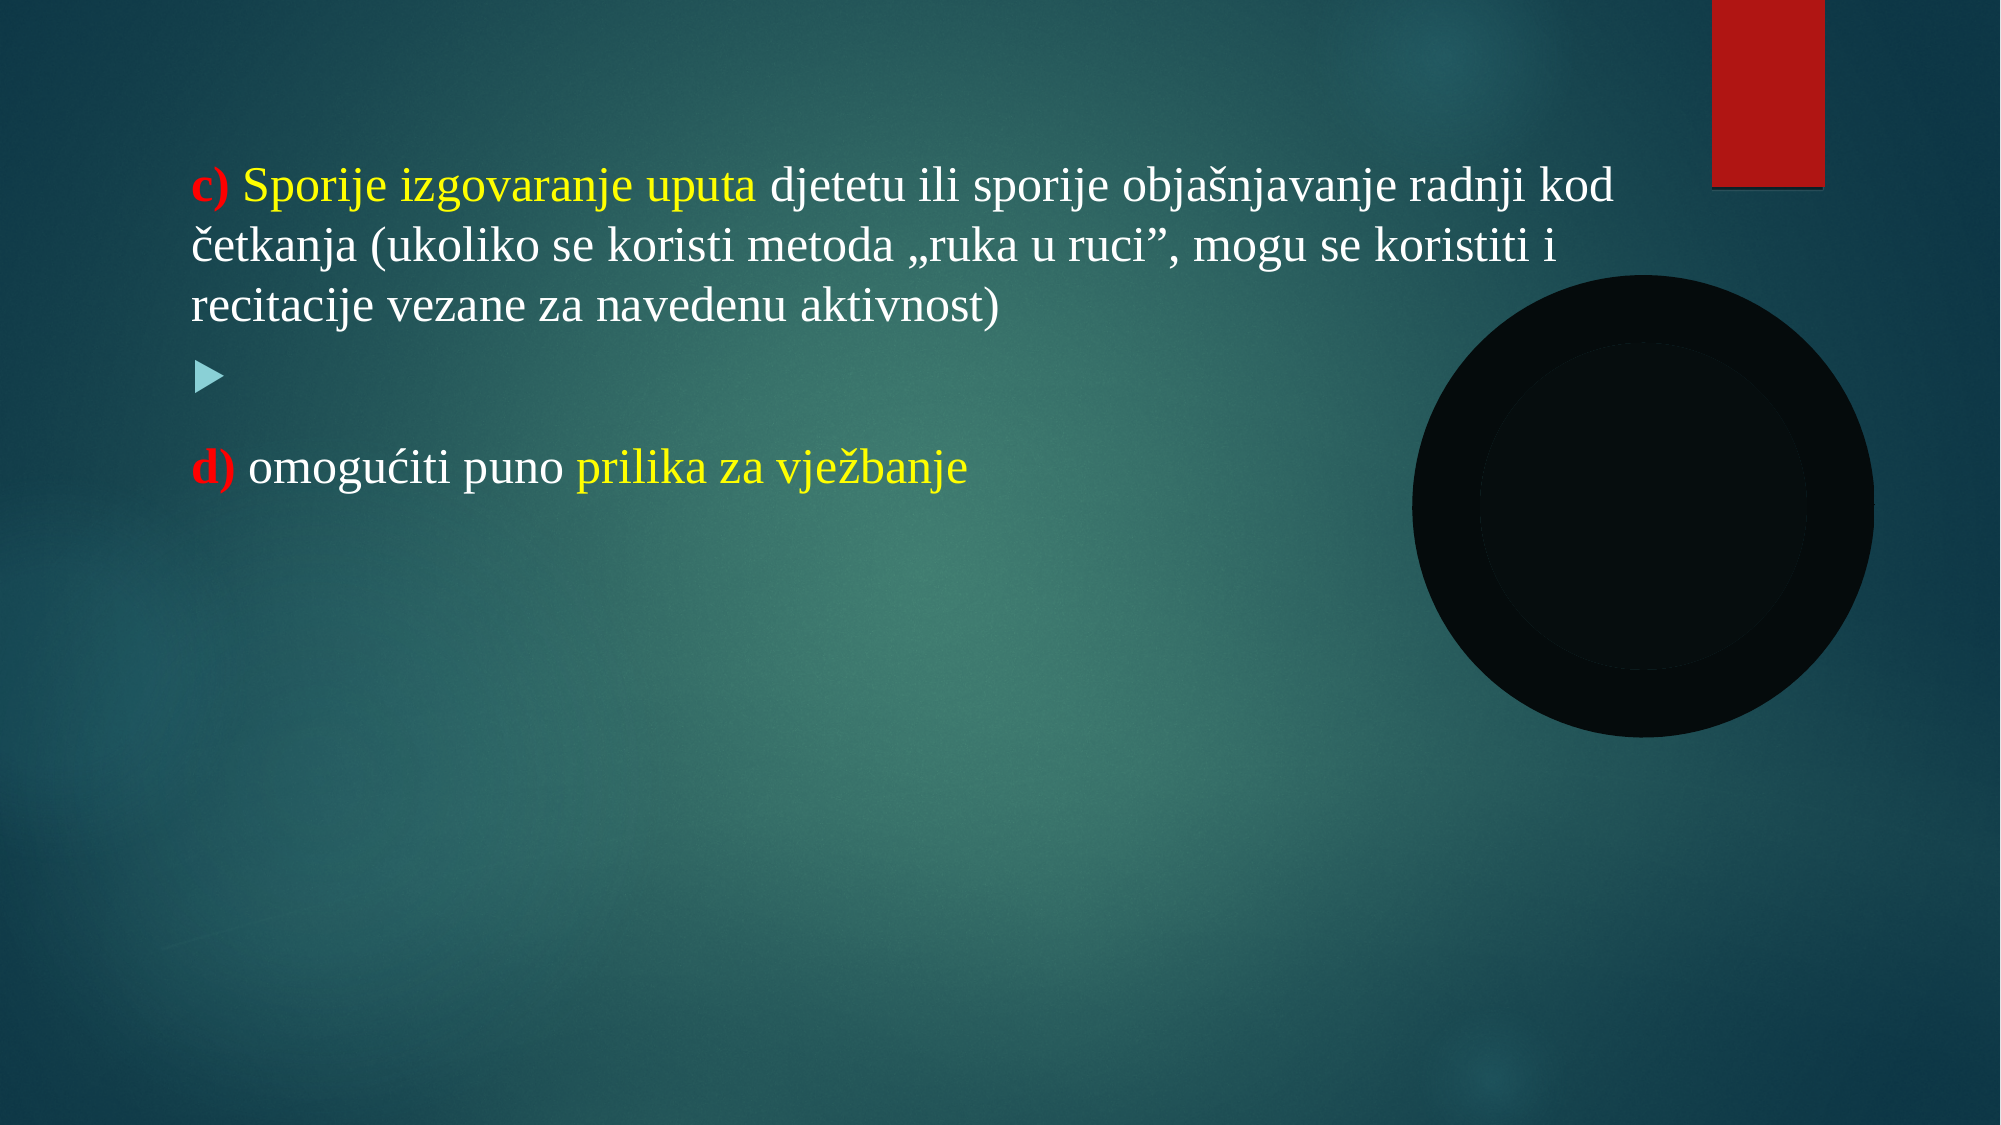

# c) Sporije izgovaranje uputa djetetu ili sporije objašnjavanje radnji kod četkanja (ukoliko se koristi metoda „ruka u ruci”, mogu se koristiti i recitacije vezane za navedenu aktivnost)
d) omogućiti puno prilika za vježbanje